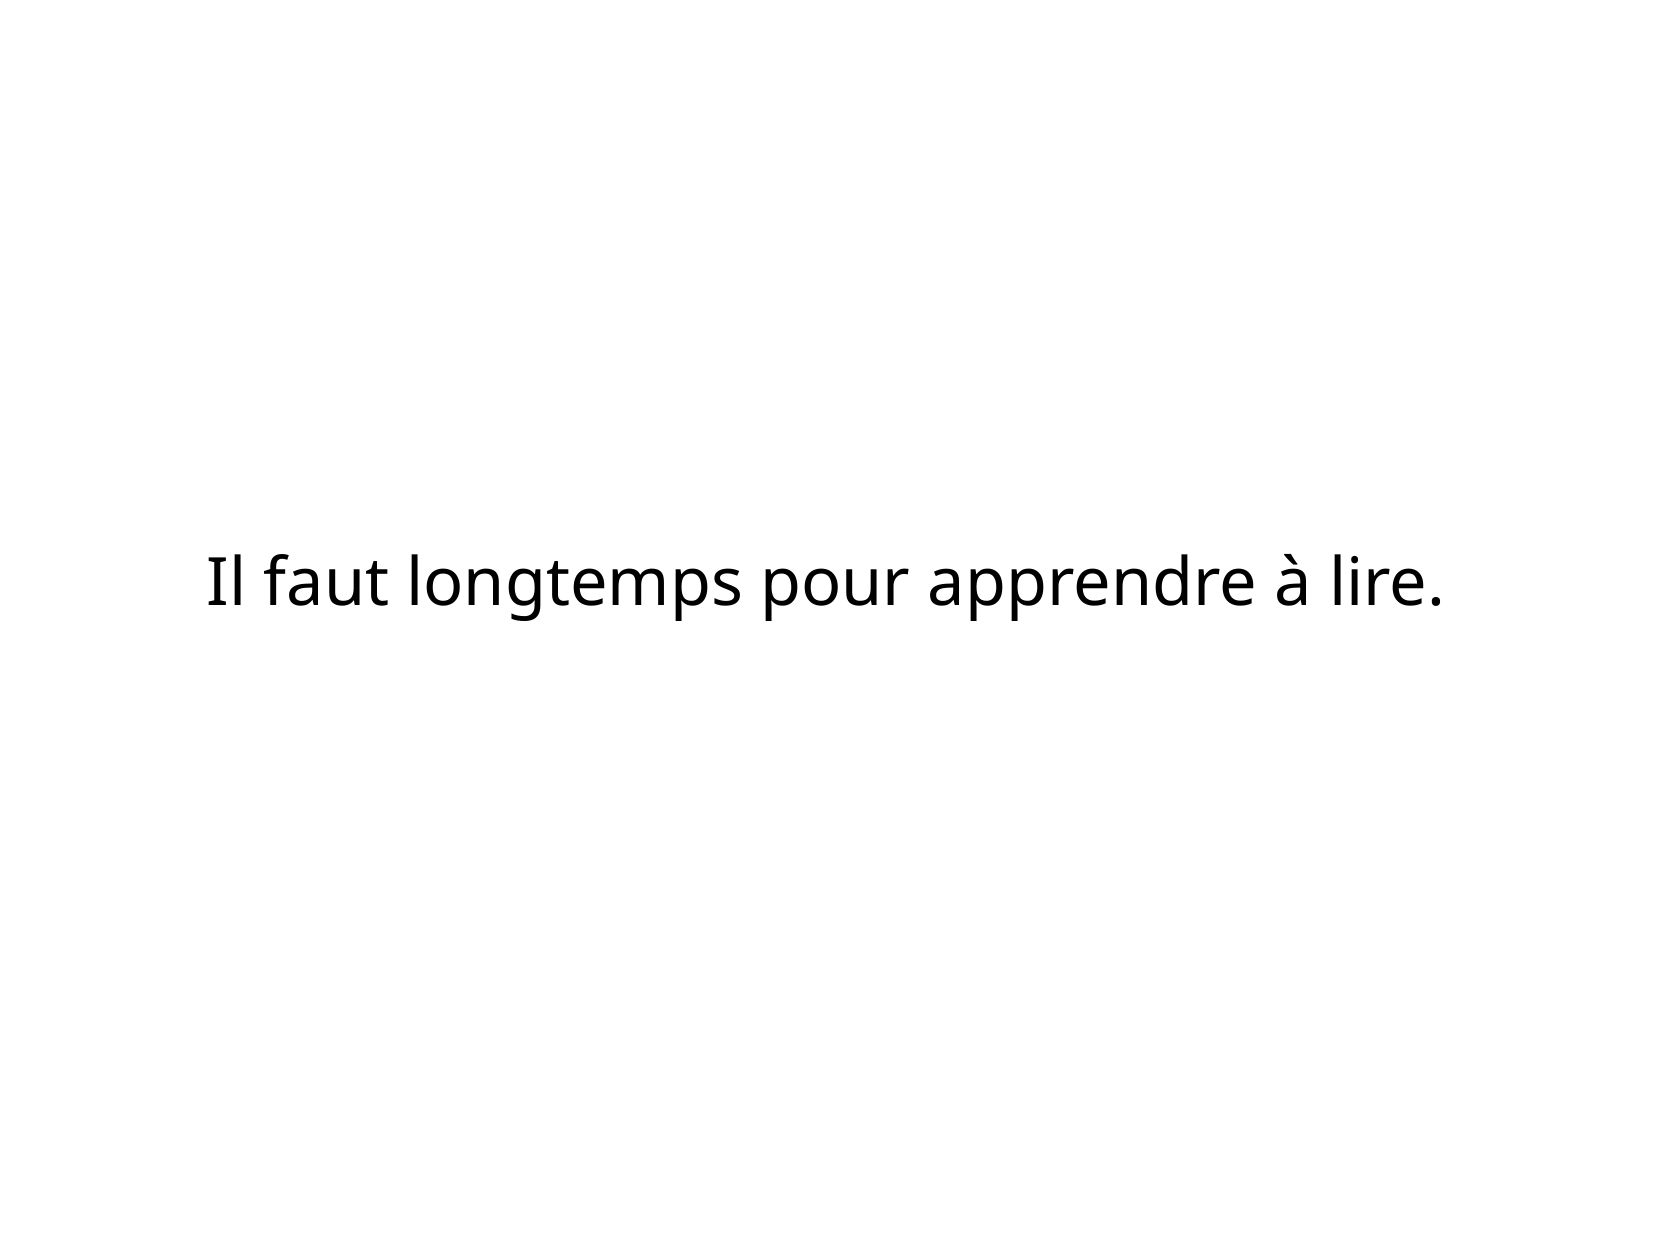

# Il faut longtemps pour apprendre à lire.